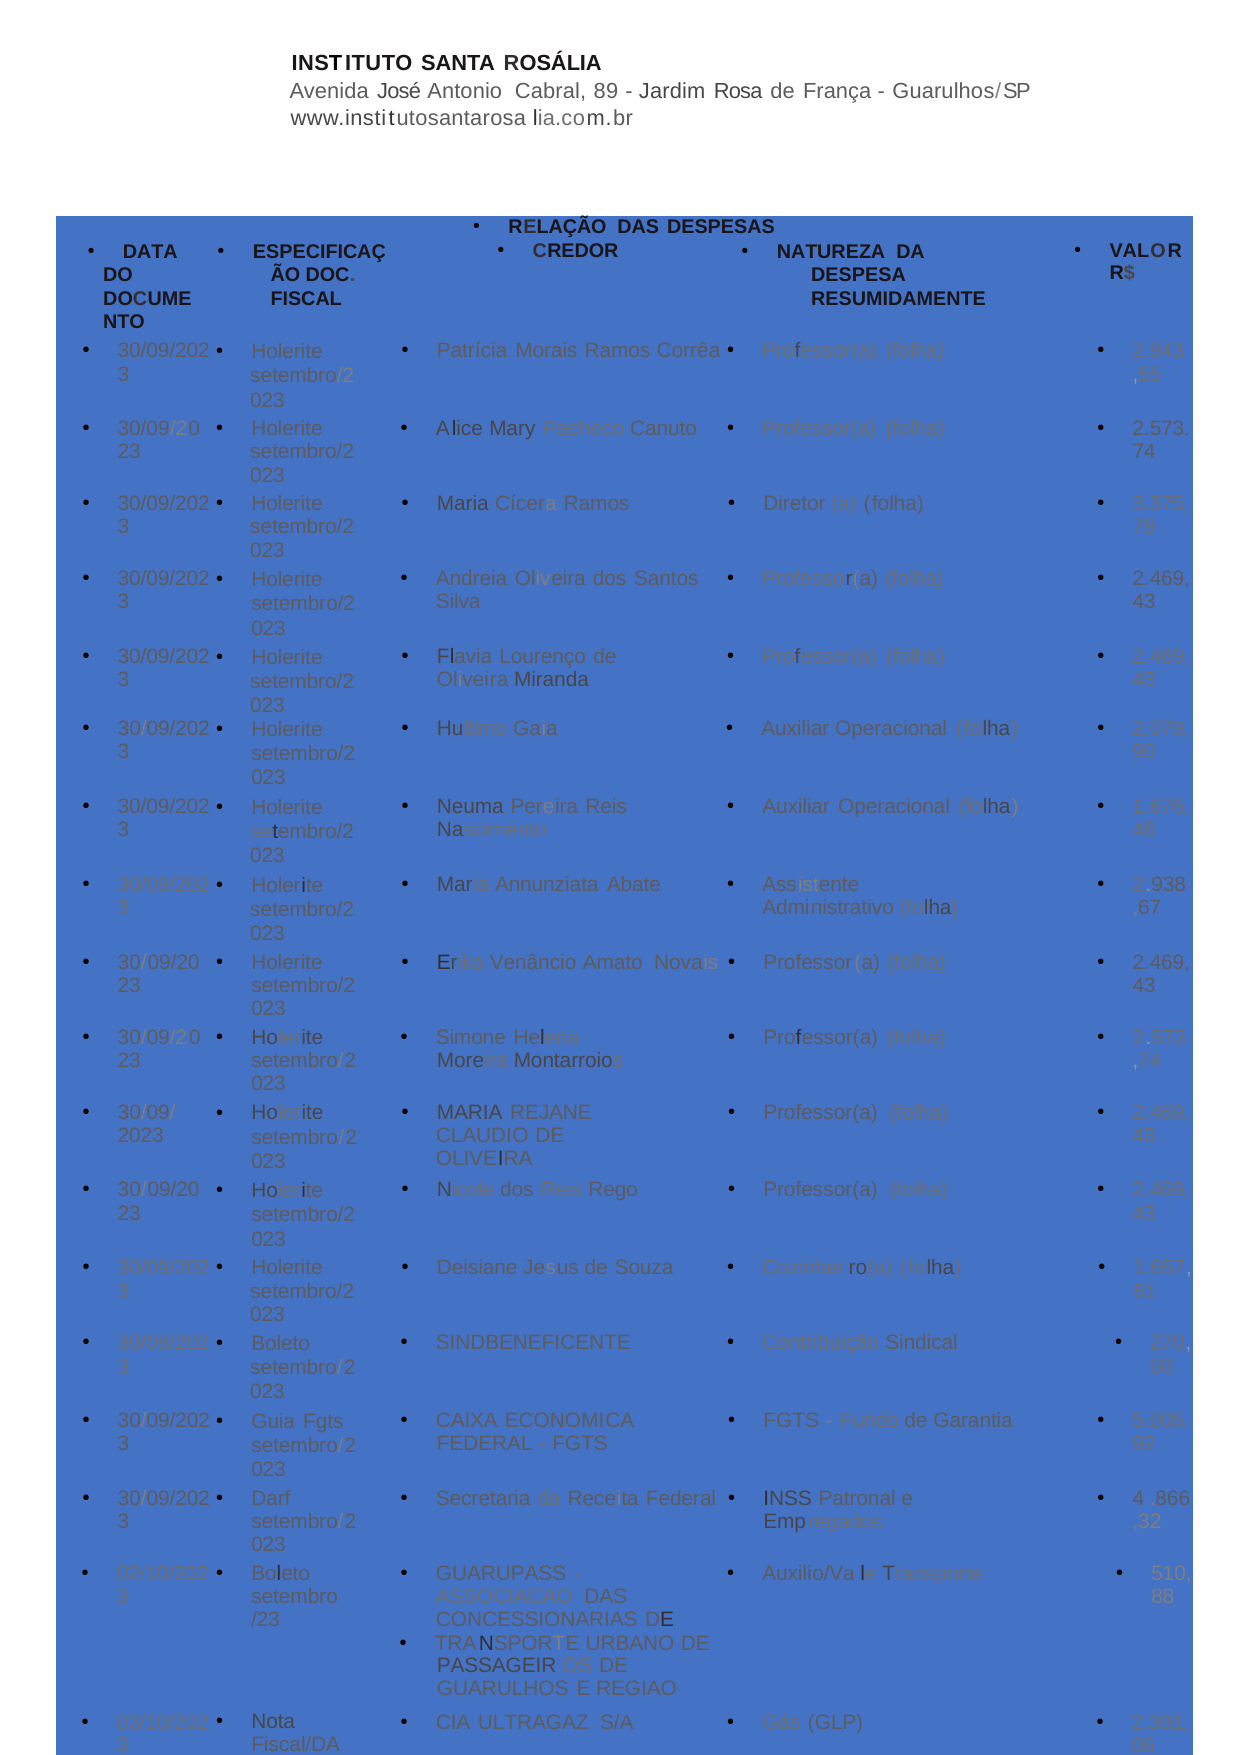

INSTITUTO SANTA ROSÁLIA
Avenida José Antonio Cabral, 89 - Jardim Rosa de França - Guarulhos/SP www.institutosantarosa lia.com.br
| RELAÇÃO DAS DESPESAS | | | | |
| --- | --- | --- | --- | --- |
| DATA DO DOCUMENTO | ESPECIFICAÇÃO DOC. FISCAL | CREDOR | NATUREZA DA DESPESA RESUMIDAMENTE | VALOR R$ |
| 30/09/2023 | Holerite setembro/2023 | Patrícia Morais Ramos Corrêa | Professor(a) (folha) | 2.943 ,55 |
| 30/09/2023 | Holerite setembro/2023 | Alice Mary Pacheco Canuto | Professor(a) {folha) | 2.573.74 |
| 30/09/2023 | Holerite setembro/2023 | Maria Cícera Ramos | Diretor (a) (folha) | 3.375,79 |
| 30/09/2023 | Holerite setembro/2023 | Andreia Oliveira dos Santos Silva | Professor(a) (folha) | 2.469,43 |
| 30/09/2023 | Holerite setembro/2023 | Flavia Lourenço de Oliveira Miranda | Professor(a) (folha) | 2.469,43 |
| 30/09/2023 | Holerite setembro/2023 | Hultimo Gaia | Auxiliar Operacional (folha) | 2.079,90 |
| 30/09/2023 | Holerite setembro/2023 | Neuma Pereira Reis Nascimento | Auxiliar Operacional (folha) | 1.676,46 |
| 30/09/2023 | Holerite setembro/2023 | Maria Annunziata Abate | Assistente Administrativo (folha} | 2.938 ,67 |
| 30/09/2023 | Holerite setembro/2023 | Erika Venâncio Amato Novais | Professor(a) (folha) | 2.469,43 |
| 30/09/2023 | Holerite setembro/2023 | Simone Helena Moreira Montarroios | Professor(a) {folha) | 2.573 ,74 |
| 30/09/ 2023 | Holerite setembro/2023 | MARIA REJANE CLAUDIO DE OLIVEIRA | Professor(a) (folha) | 2.469,43 |
| 30/09/2023 | Holerite setembro/2023 | Nicole dos Reis Rego | Professor(a) (folha) | 2.469,43 |
| 30/09/2023 | Holerite setembro/2023 | Deisiane Jesus de Souza | Cozinhei ro(a) (folha) | 1.657,81 |
| 30/09/2023 | Boleto setembro/2023 | SINDBENEFICENTE | Contribuição Sindical | 270,00 |
| 30/09/2023 | Guia Fgts setembro/2023 | CAIXA ECONOMICA FEDERAL - FGTS | FGTS - Fundo de Garantia | 5.005.92 |
| 30/09/2023 | Darf setembro/2023 | Secretaria da Receita Federal | INSS Patronal e Empregados | 4 .866,32 |
| 02/10/2023 | Boleto setembro/23 | GUARUPASS - ASSOCIACAO DAS CONCESSIONARIAS DE TRANSPORTE URBANO DE PASSAGEIR OS DE GUARULHOS E REGIAO | Auxilio/Va le Transporte | 510,88 |
| 03/10/2023 | Nota Fiscal/DANFE 3567 | CIA ULTRAGAZ S/A | Gás (GLP) | 2.391,06 |
| 03/10/2023 | Fatura SETEMBR0/2023 | RP COMERCIO DE COPIADORAS LTDA -EPP | Locação de Impressoras PJ | 331,08 |
| 04/10/2023 | Extrato/Tarifa outubro/2023 | BANCO DO BRASIL SA (Agência. 2876) | Financeira | 5,00 |